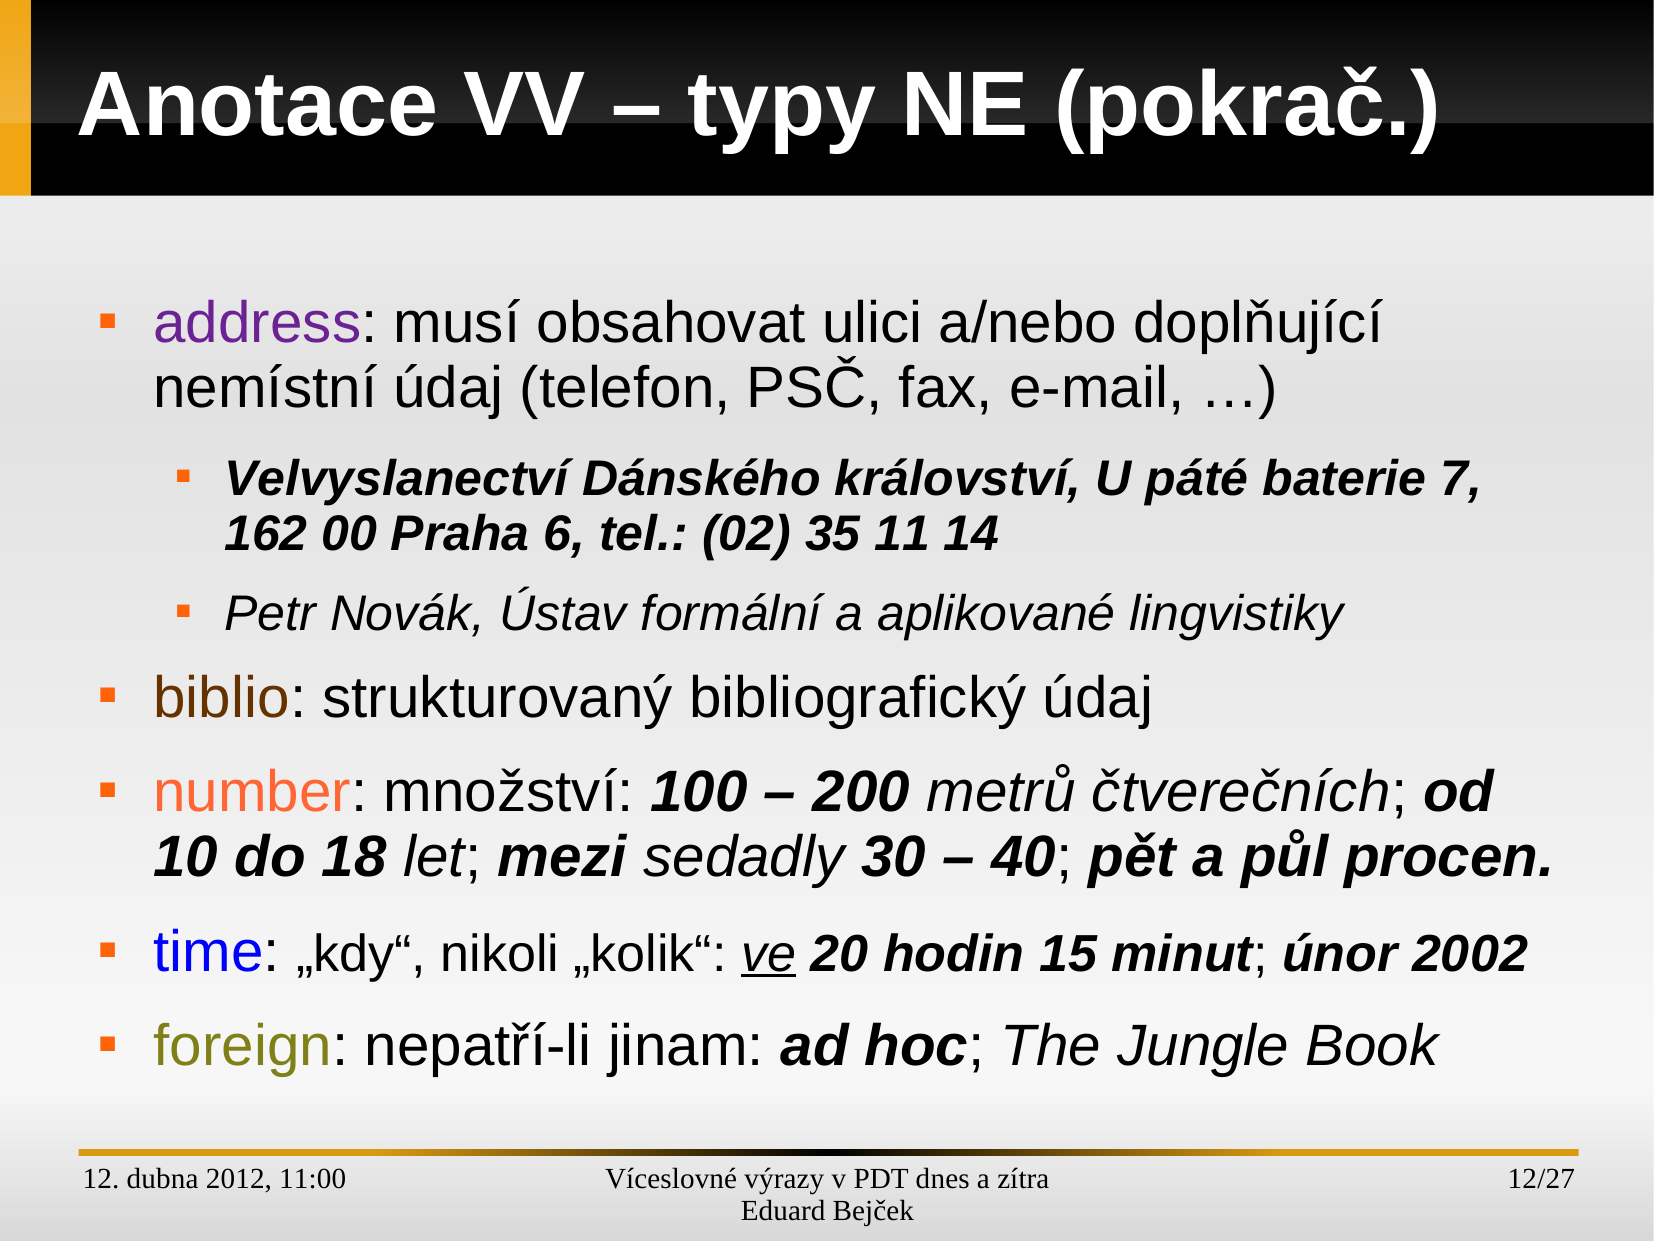

# Anotace VV – typy NE (pokrač.)
address: musí obsahovat ulici a/nebo doplňující nemístní údaj (telefon, PSČ, fax, e-mail, …)
Velvyslanectví Dánského království, U páté baterie 7, 162 00 Praha 6, tel.: (02) 35 11 14
Petr Novák, Ústav formální a aplikované lingvistiky
biblio: strukturovaný bibliografický údaj
number: množství: 100 – 200 metrů čtverečních; od 10 do 18 let; mezi sedadly 30 – 40; pět a půl procen.
time: „kdy“, nikoli „kolik“: ve 20 hodin 15 minut; únor 2002
foreign: nepatří-li jinam: ad hoc; The Jungle Book
12. dubna 2012, 11:00
Víceslovné výrazy v PDT dnes a zítra
12